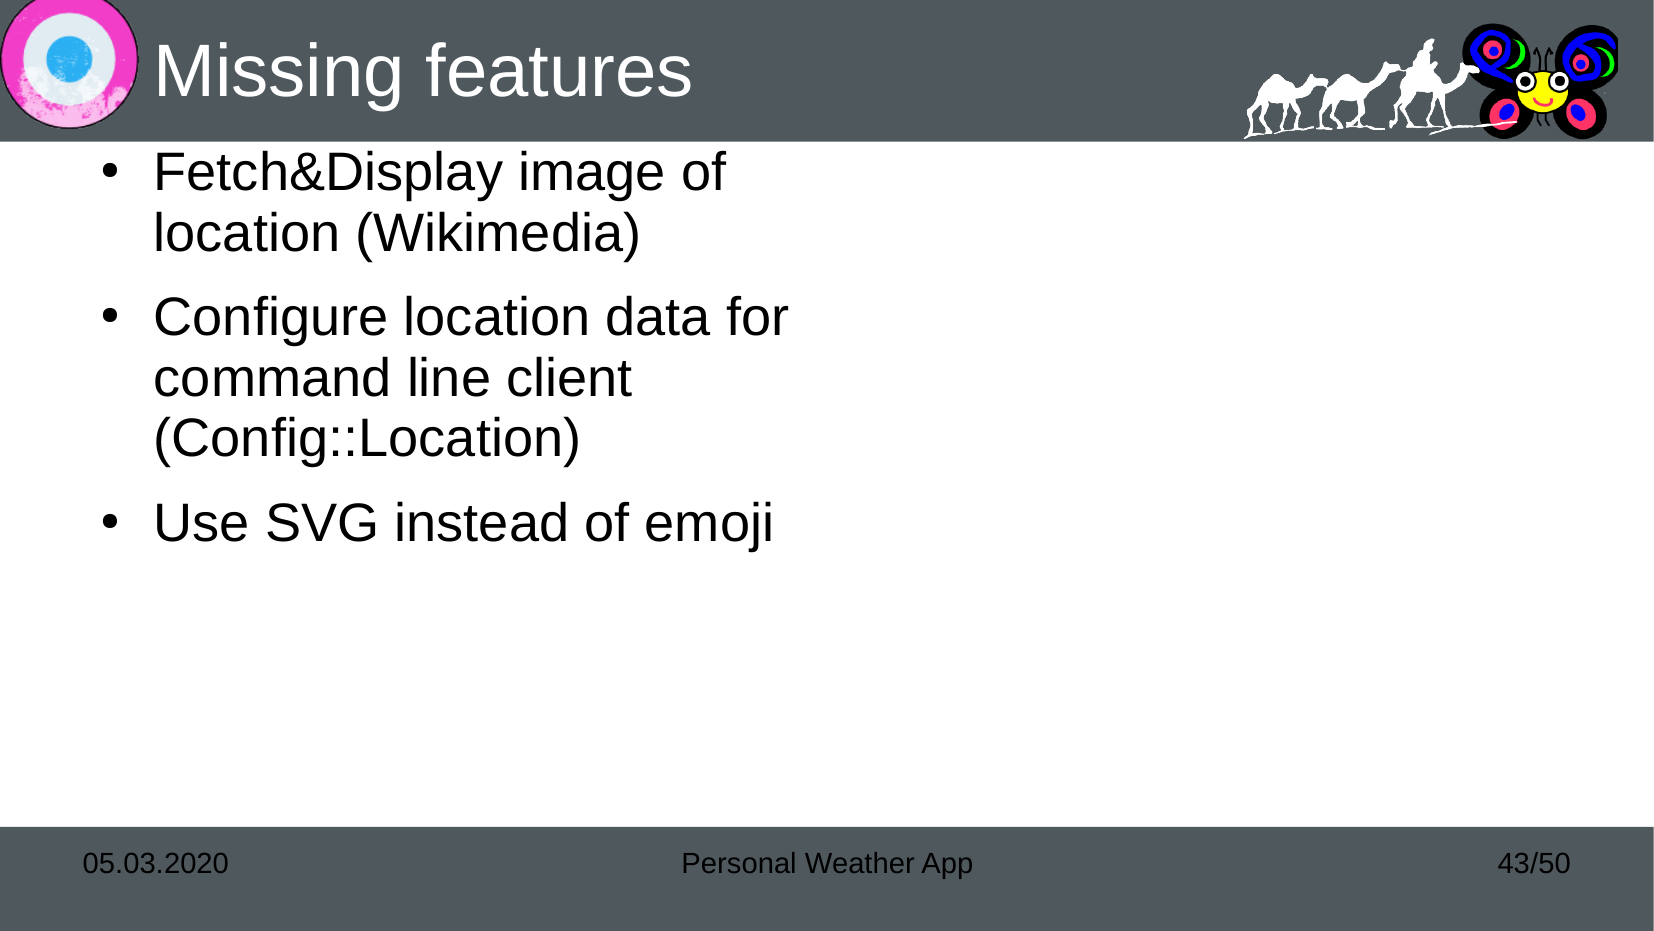

# Missing features
Fetch&Display image of location (Wikimedia)
Configure location data for command line client (Config::Location)
Use SVG instead of emoji
08. März 2019
43